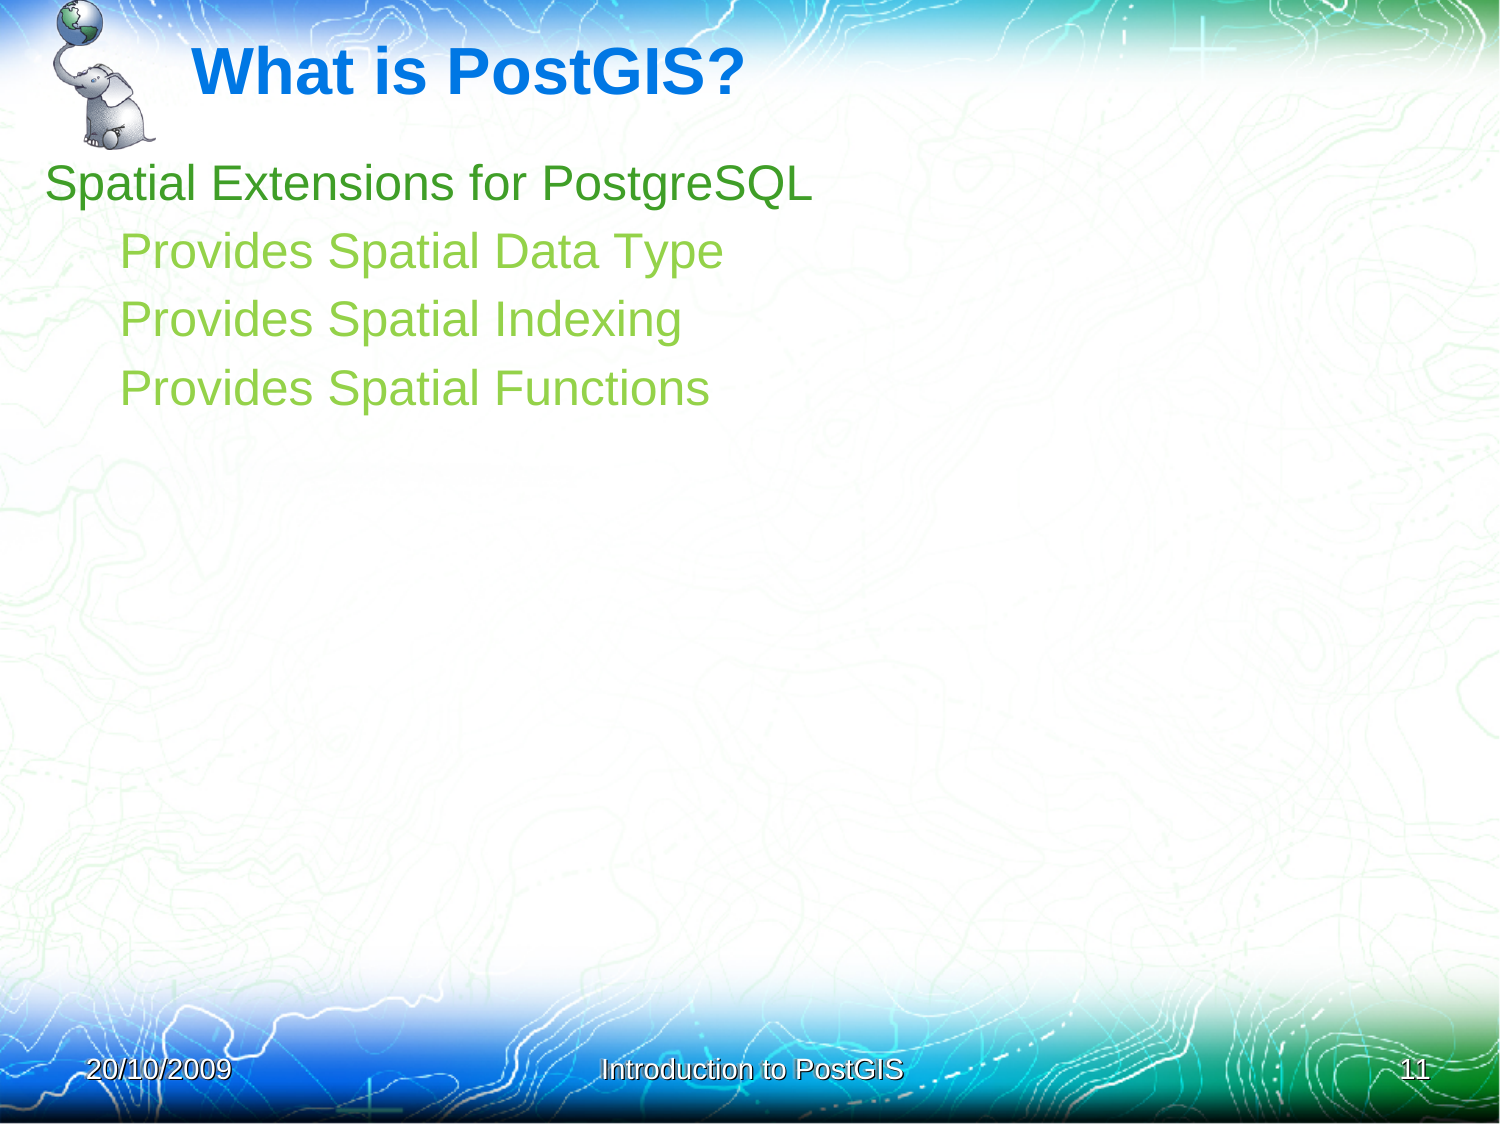

# What is PostGIS?
Spatial Extensions for PostgreSQL
Provides Spatial Data Type
Provides Spatial Indexing
Provides Spatial Functions
20/10/2009
Introduction to PostGIS
11